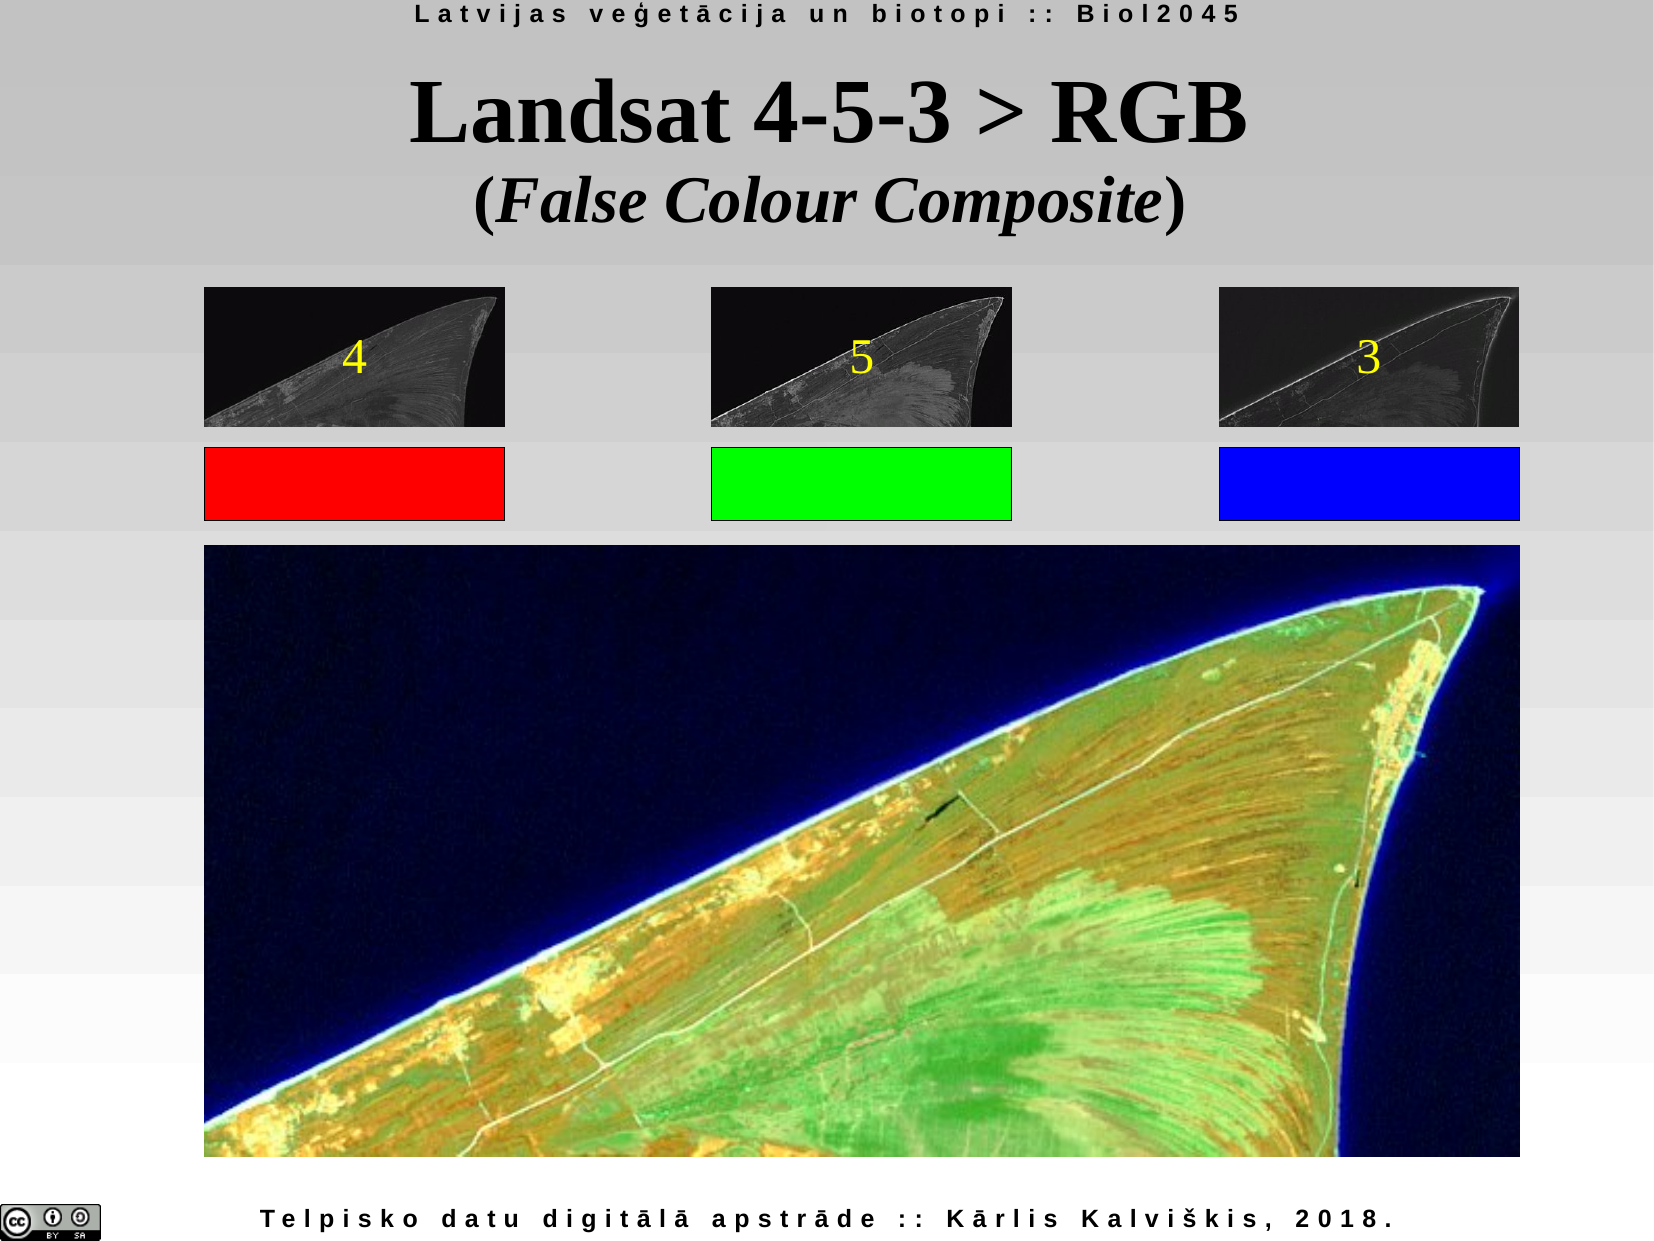

# Landsat 4-5-3 > RGB (False Colour Composite)
4
5
3